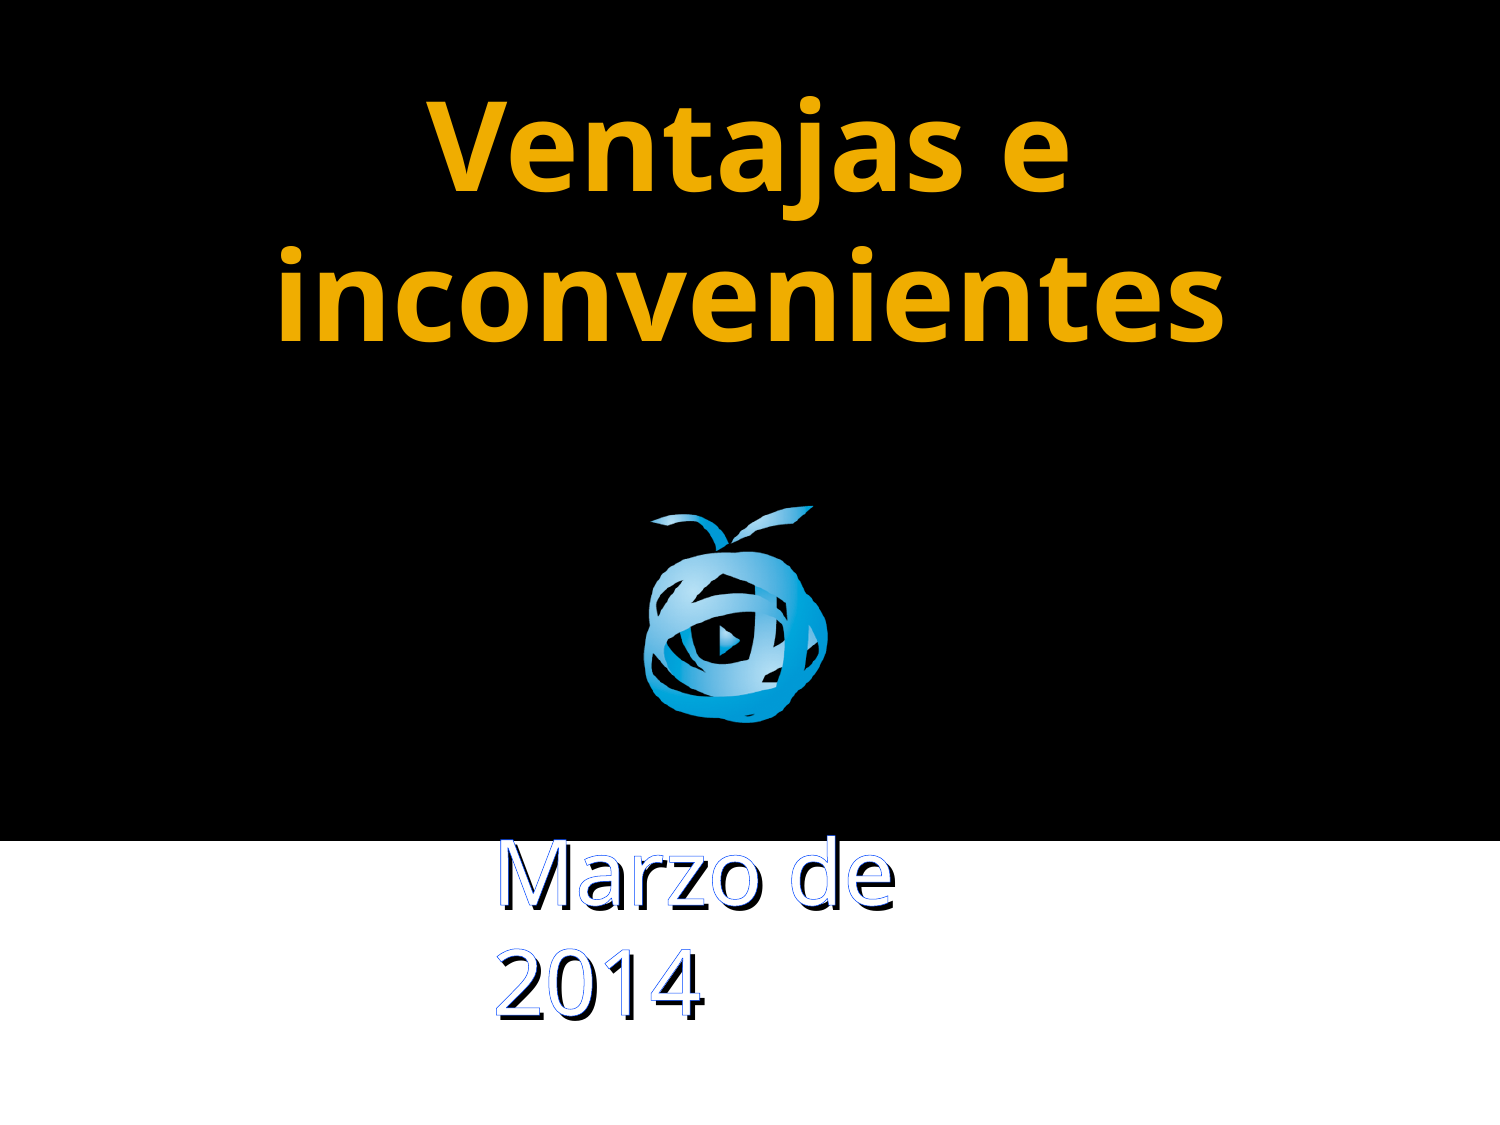

# Ventajas e inconvenientes
Marzo de 2014